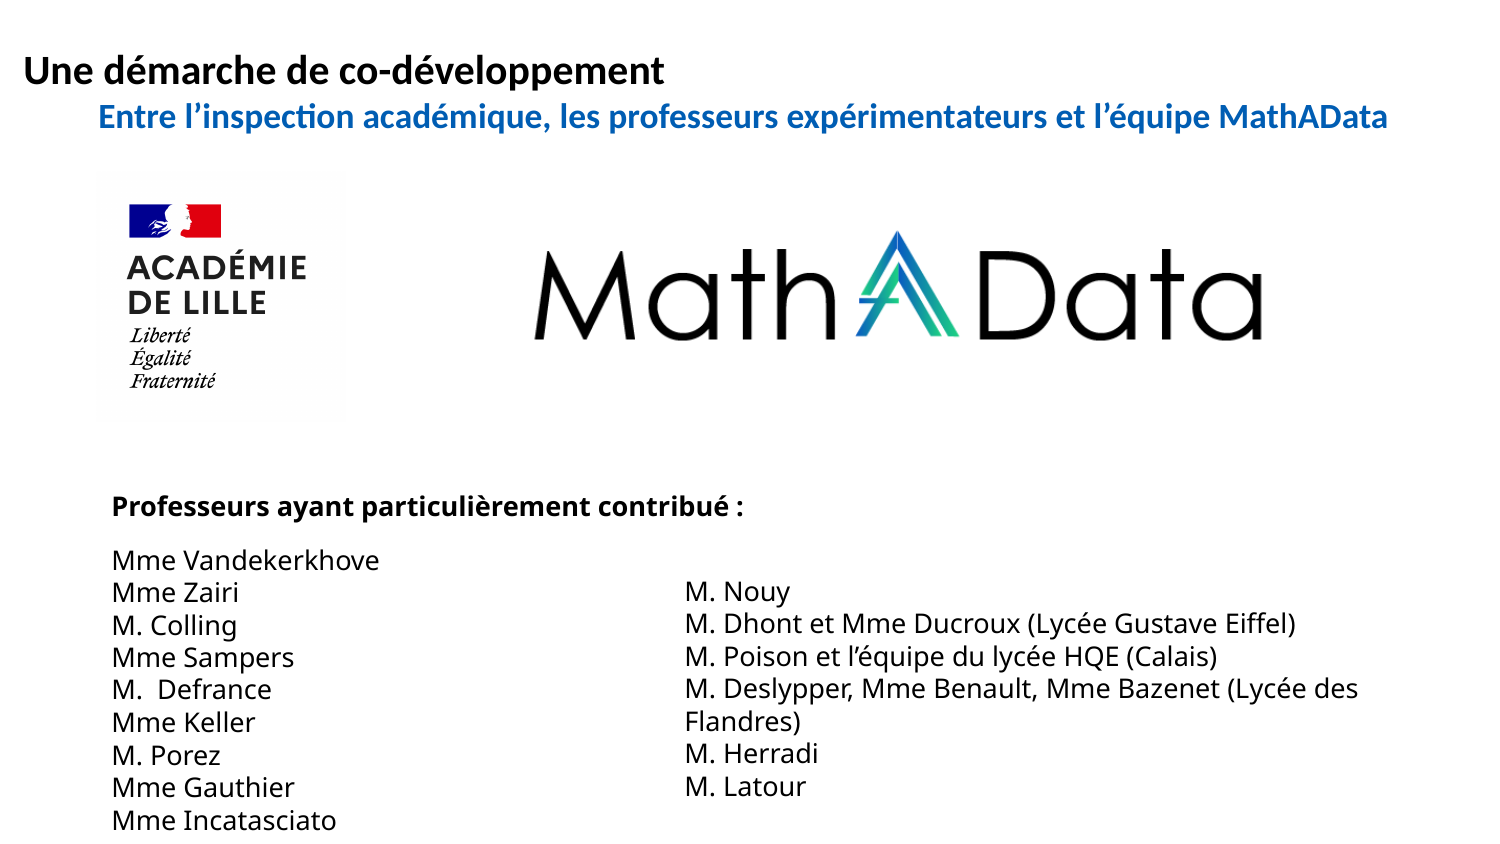

Une démarche de co-développement
Entre l’inspection académique, les professeurs expérimentateurs et l’équipe MathAData
Professeurs ayant particulièrement contribué :
Mme Vandekerkhove
Mme Zairi
M. Colling
Mme Sampers
M. Defrance
Mme Keller
M. Porez
Mme Gauthier
Mme Incatasciato
M. Nouy
M. Dhont et Mme Ducroux (Lycée Gustave Eiffel)
M. Poison et l’équipe du lycée HQE (Calais)
M. Deslypper, Mme Benault, Mme Bazenet (Lycée des Flandres)
M. Herradi
M. Latour